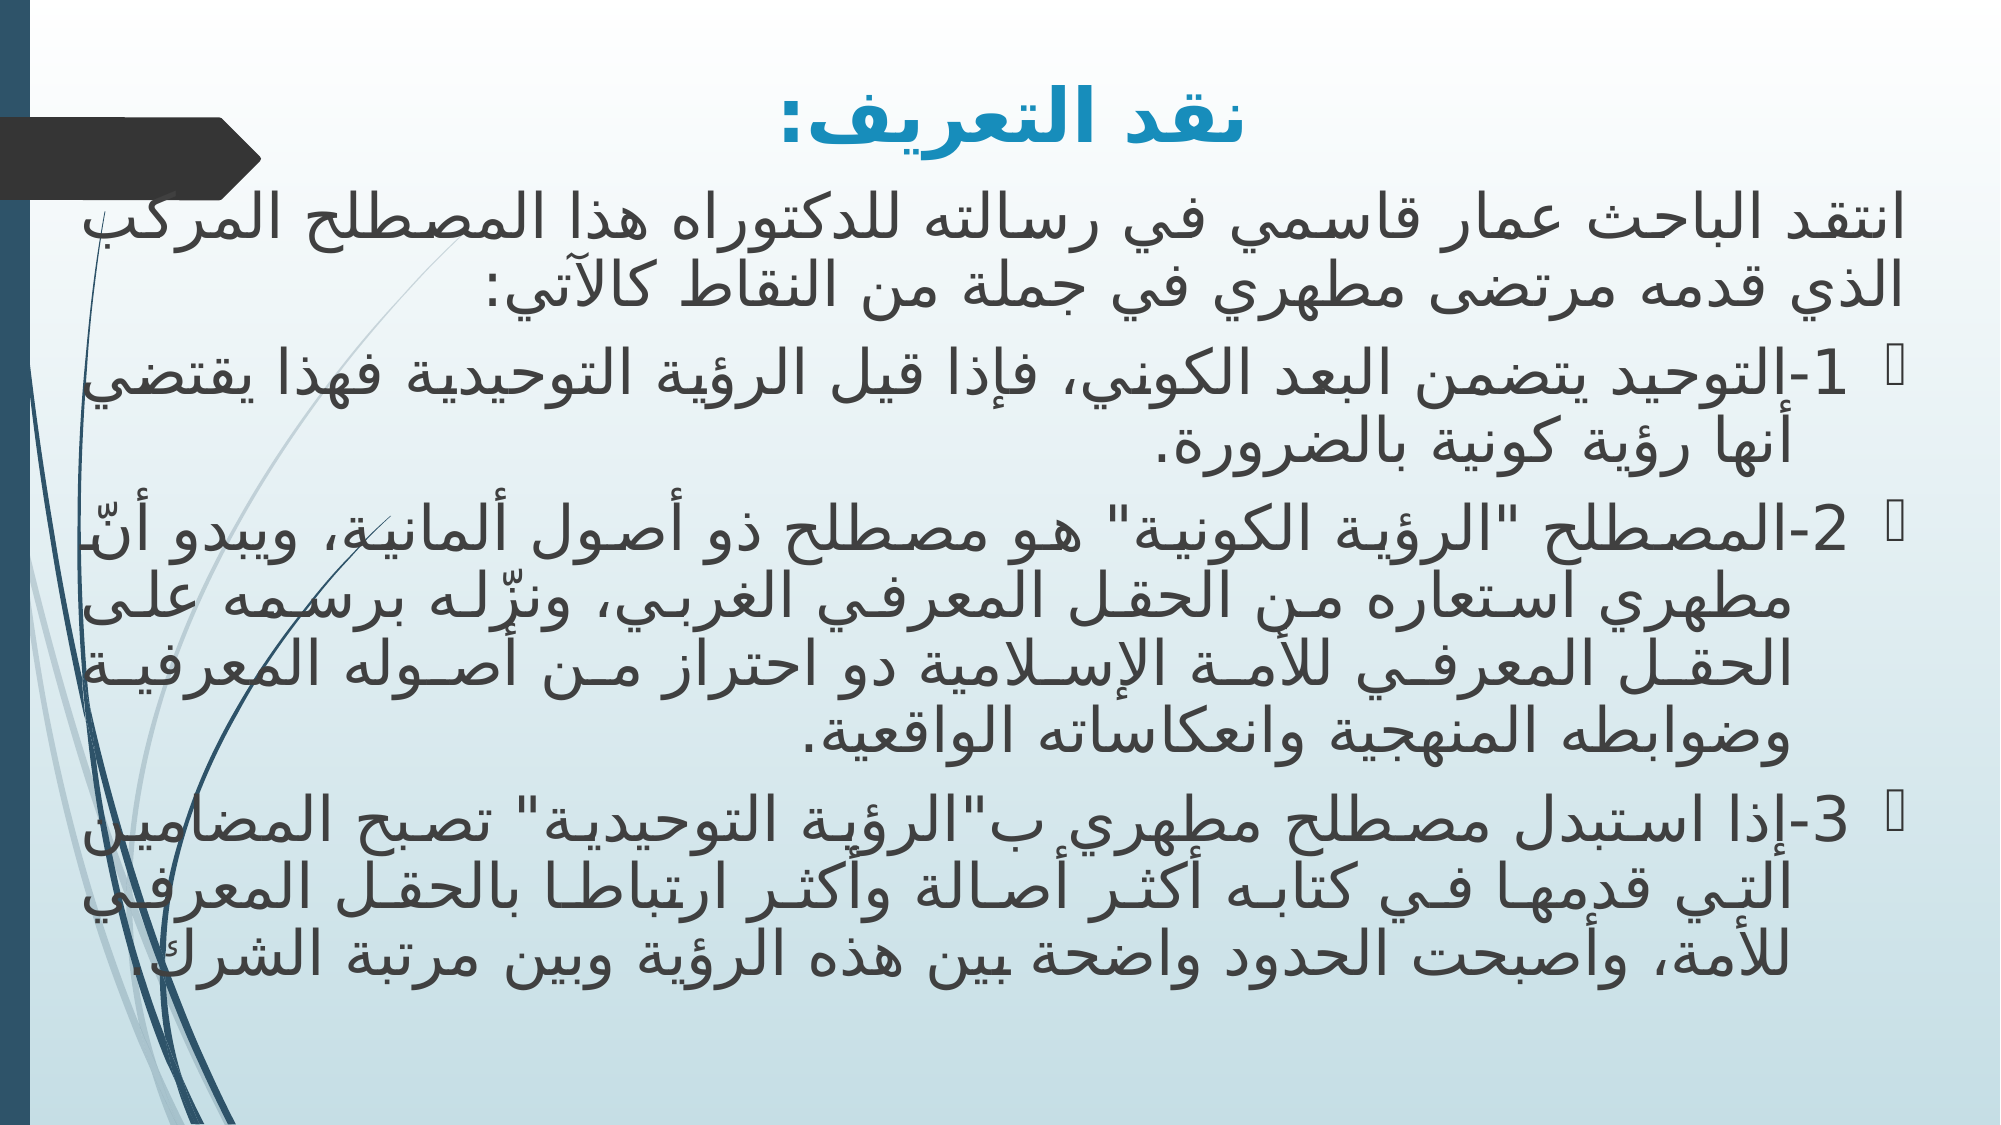

# نقد التعريف:
انتقد الباحث عمار قاسمي في رسالته للدكتوراه هذا المصطلح المركب الذي قدمه مرتضى مطهري في جملة من النقاط كالآتي:
1-التوحيد يتضمن البعد الكوني، فإذا قيل الرؤية التوحيدية فهذا يقتضي أنها رؤية كونية بالضرورة.
2-المصطلح "الرؤية الكونية" هو مصطلح ذو أصول ألمانية، ويبدو أنّ مطهري استعاره من الحقل المعرفي الغربي، ونزّله برسمه على الحقل المعرفي للأمة الإسلامية دو احتراز من أصوله المعرفية وضوابطه المنهجية وانعكاساته الواقعية.
3-إذا استبدل مصطلح مطهري ب"الرؤية التوحيدية" تصبح المضامين التي قدمها في كتابه أكثر أصالة وأكثر ارتباطا بالحقل المعرفي للأمة، وأصبحت الحدود واضحة بين هذه الرؤية وبين مرتبة الشرك.